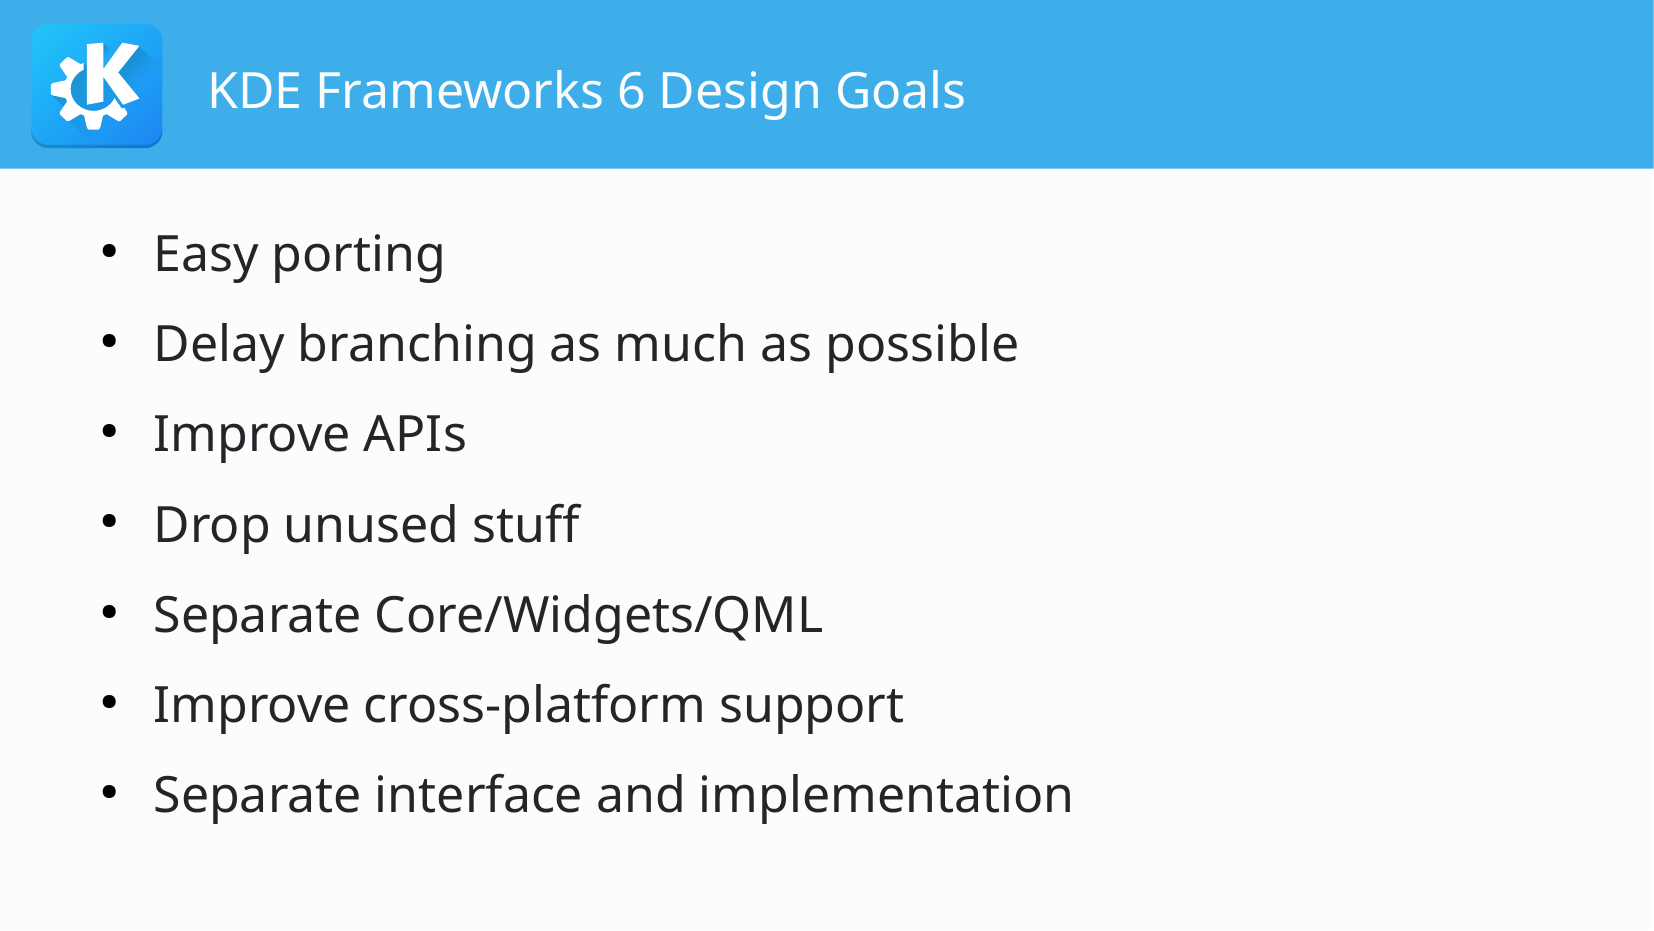

# KDE Frameworks 6 Design Goals
Easy porting
Delay branching as much as possible
Improve APIs
Drop unused stuff
Separate Core/Widgets/QML
Improve cross-platform support
Separate interface and implementation